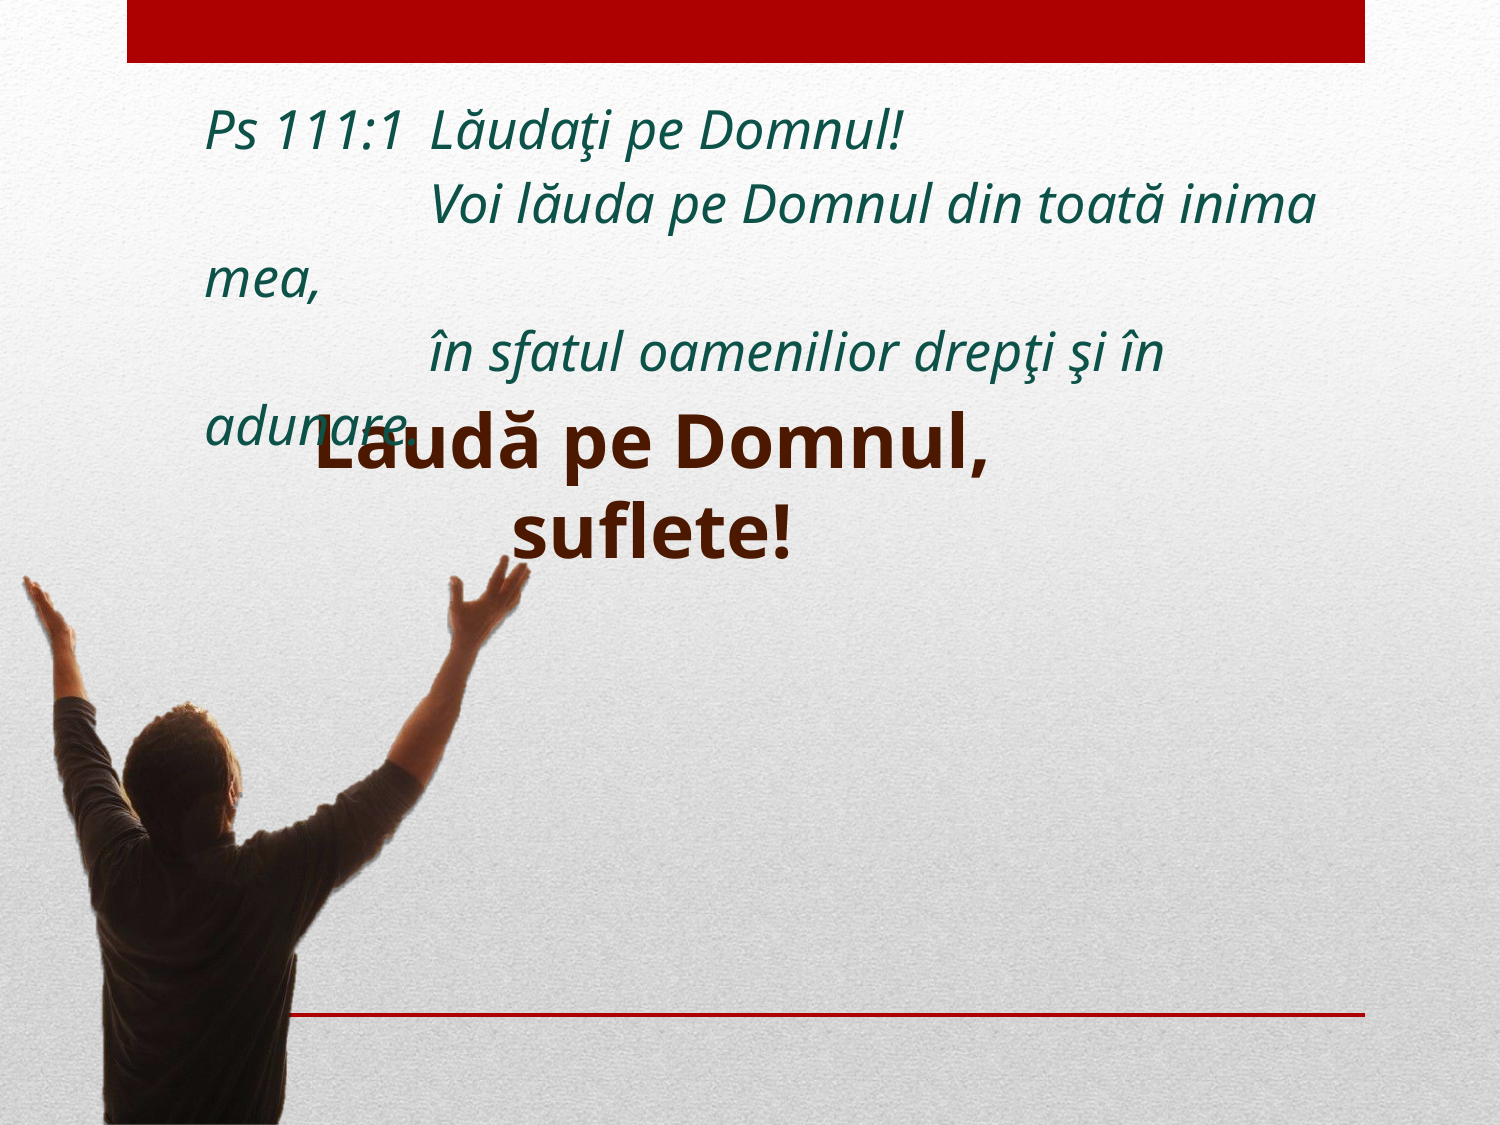

Ps 111:1 	Lăudaţi pe Domnul!
			Voi lăuda pe Domnul din toată inima mea,
			în sfatul oamenilior drepţi şi în adunare.
Laudă pe Domnul, suflete!